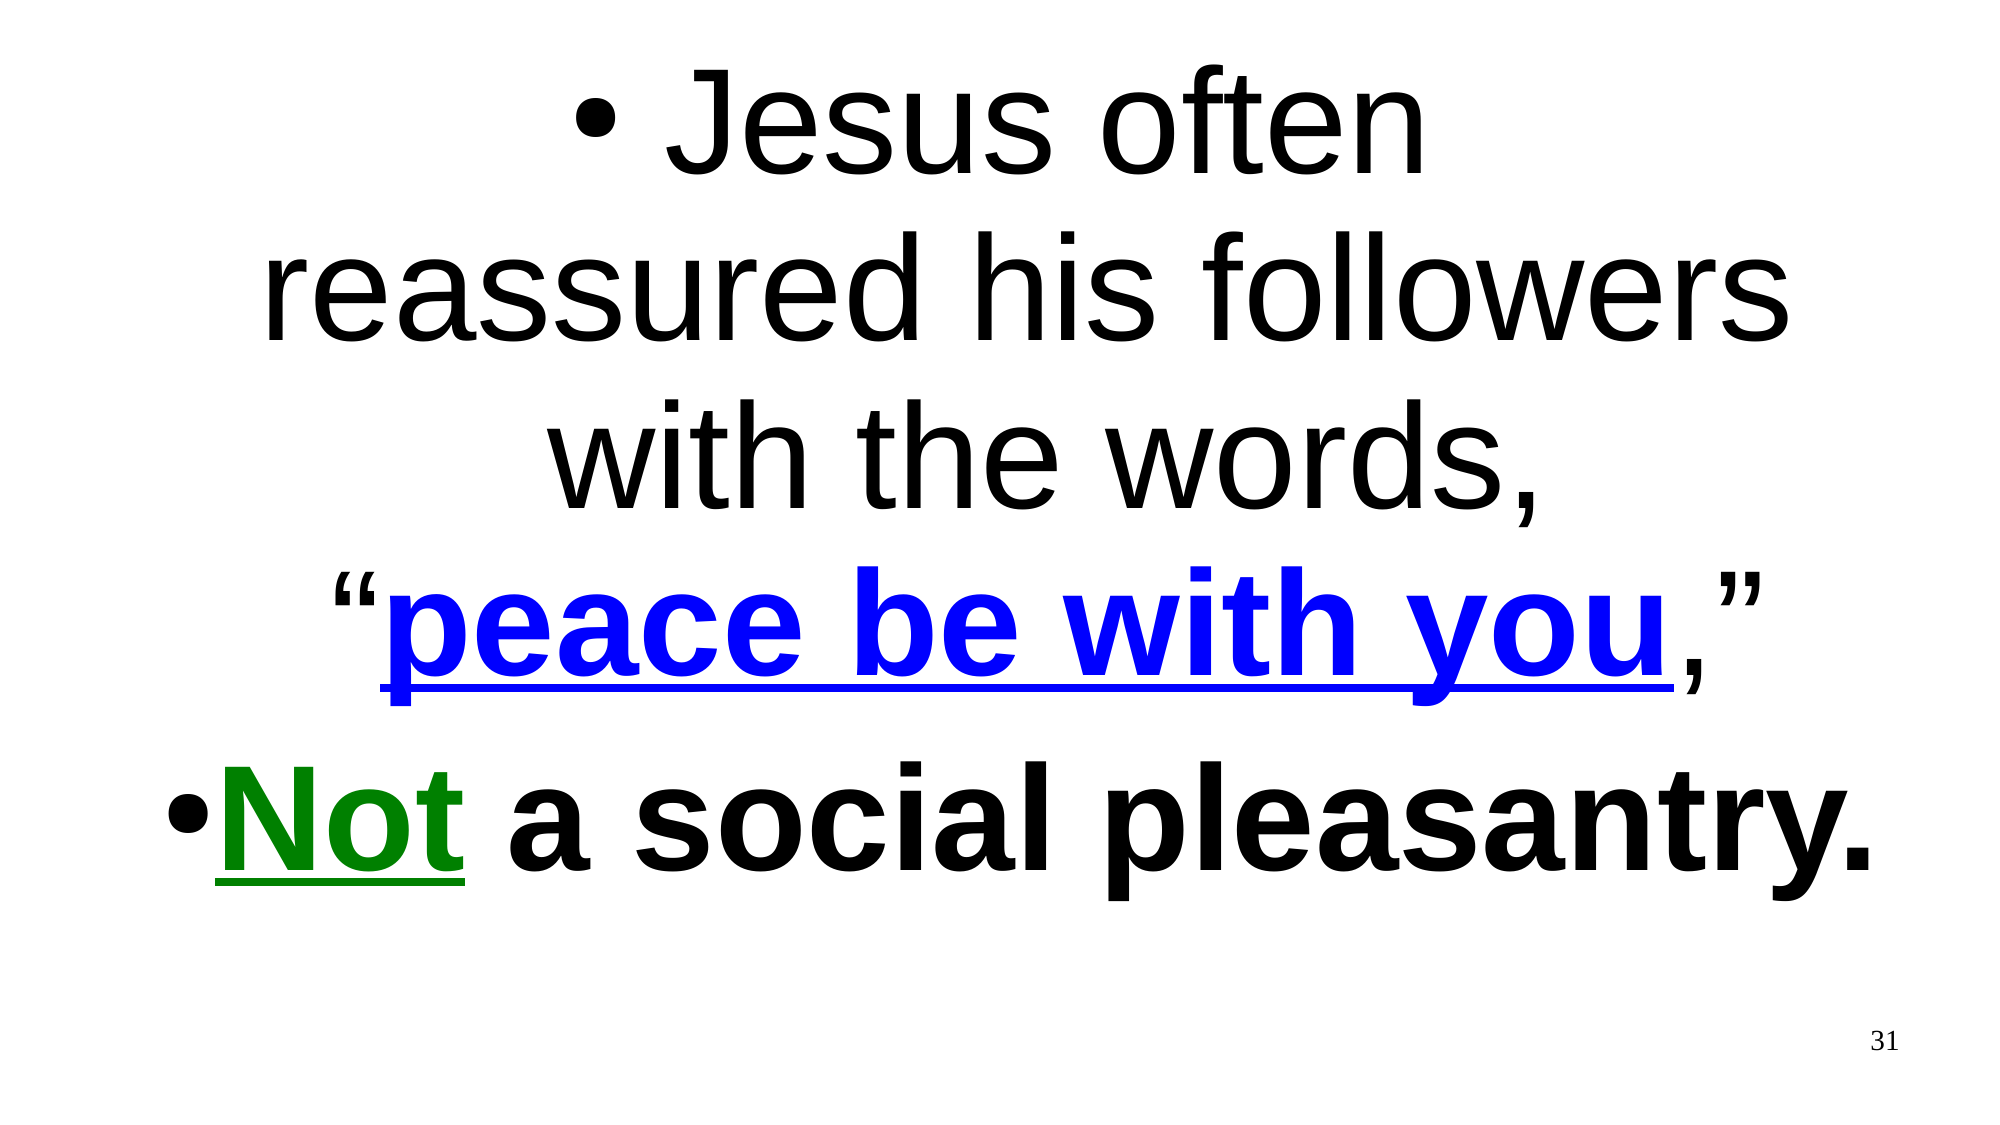

# Jesus often reassured his followers with the words, “peace be with you,”
Not a social pleasantry.
31